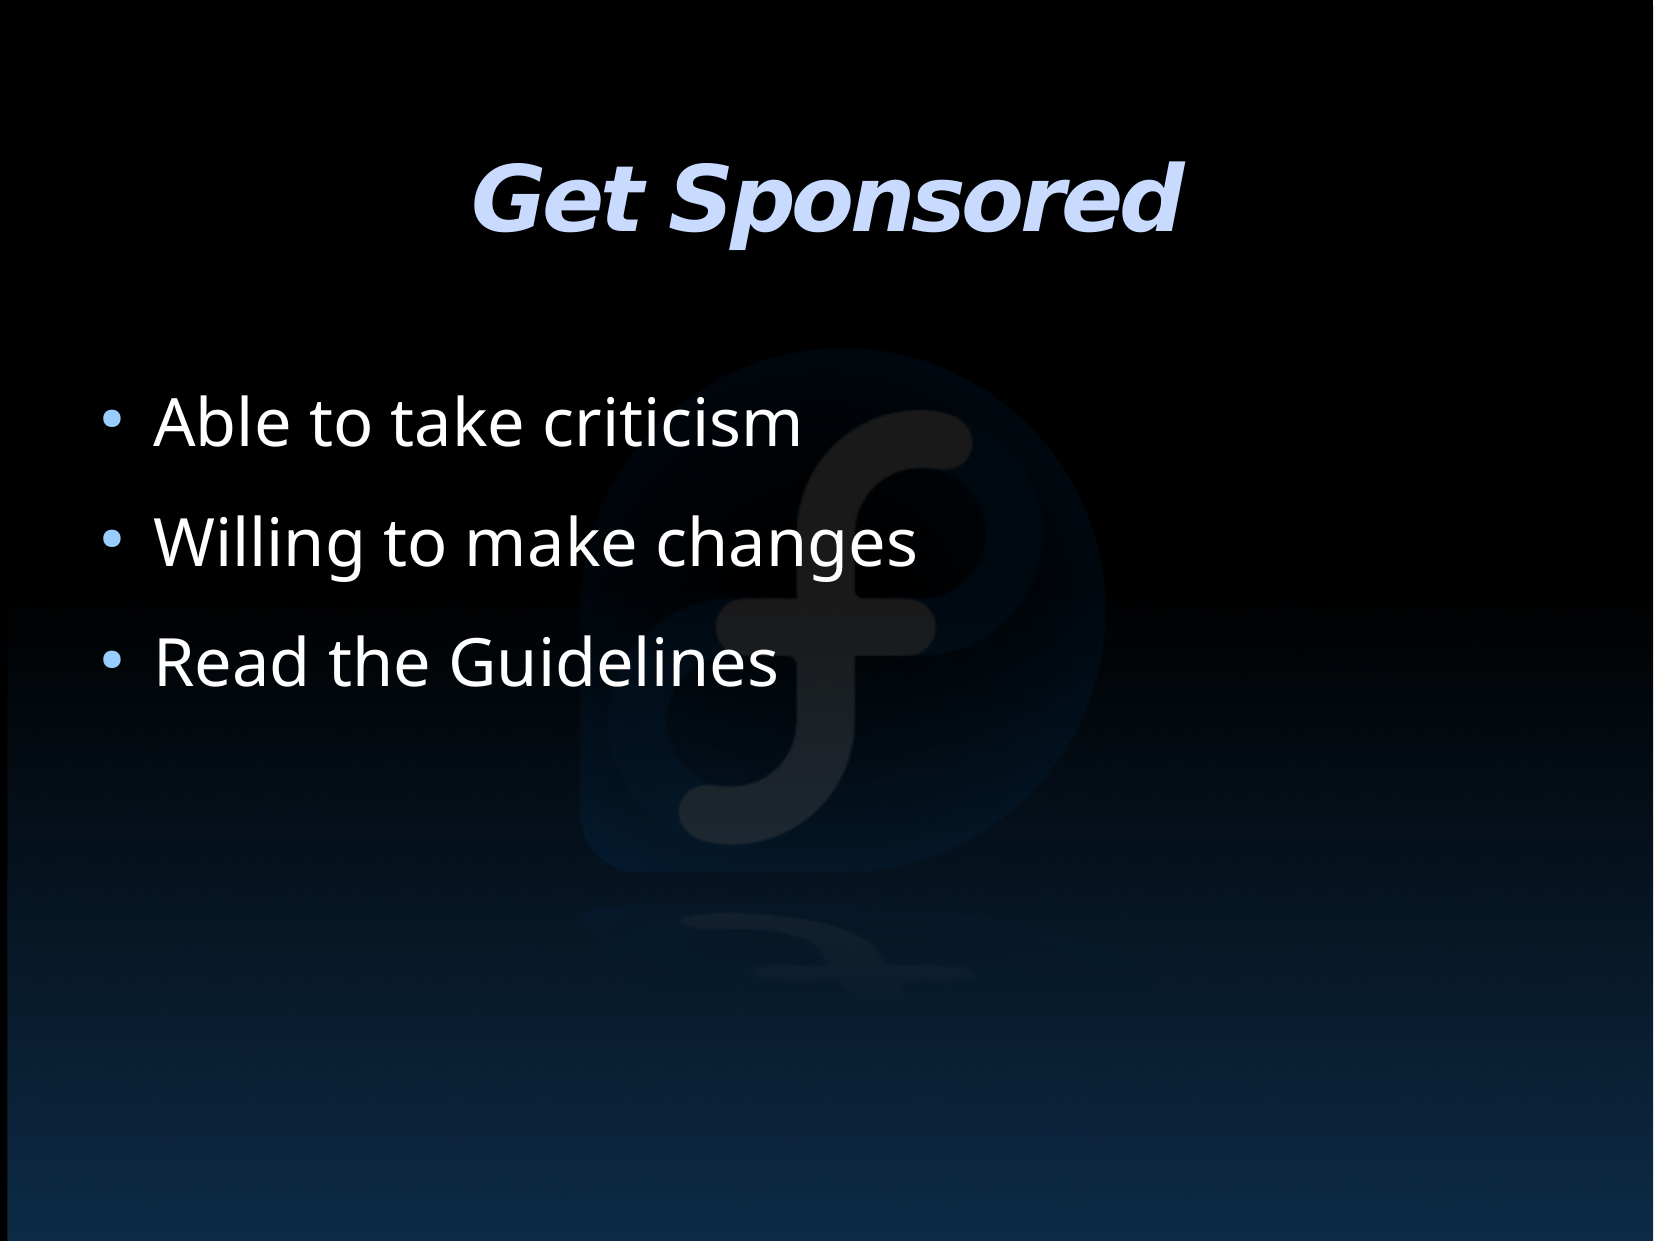

# Get Sponsored
Able to take criticism
Willing to make changes
Read the Guidelines